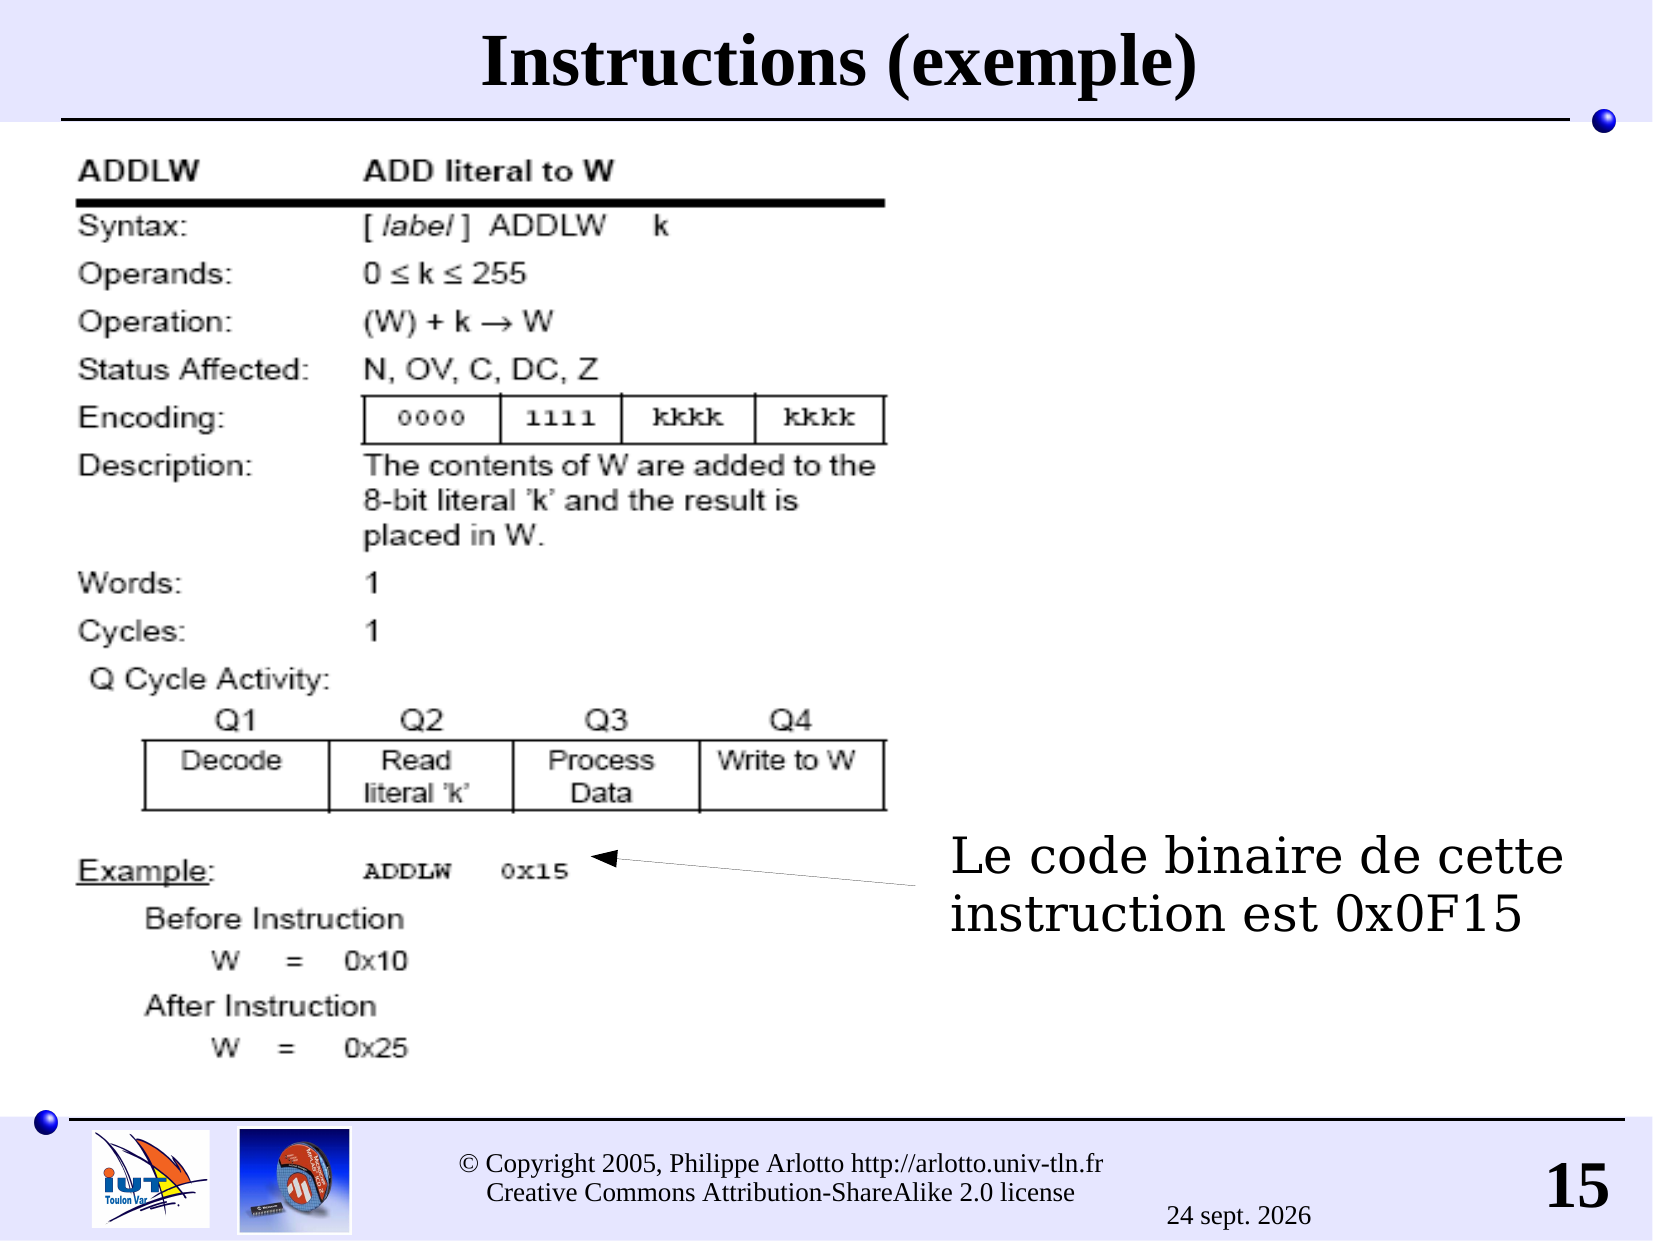

# Instructions (exemple)
Le code binaire de cette
instruction est 0x0F15